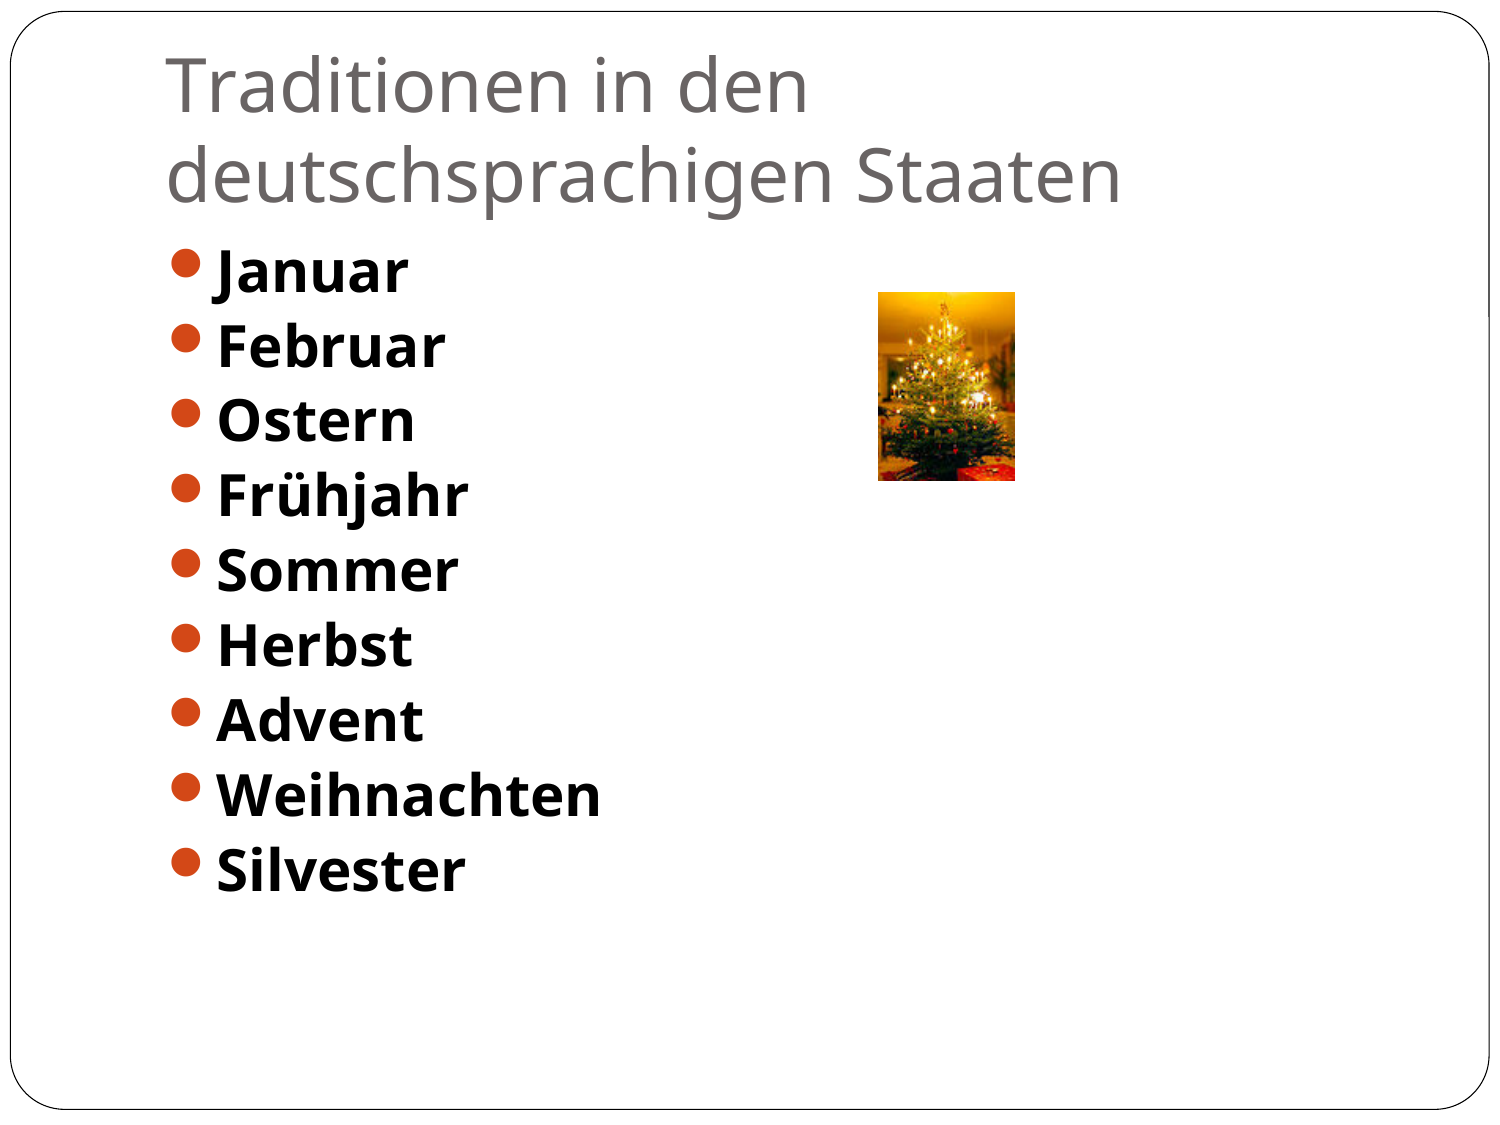

# Traditionen in den deutschsprachigen Staaten
Januar
Februar
Ostern
Frühjahr
Sommer
Herbst
Advent
Weihnachten
Silvester